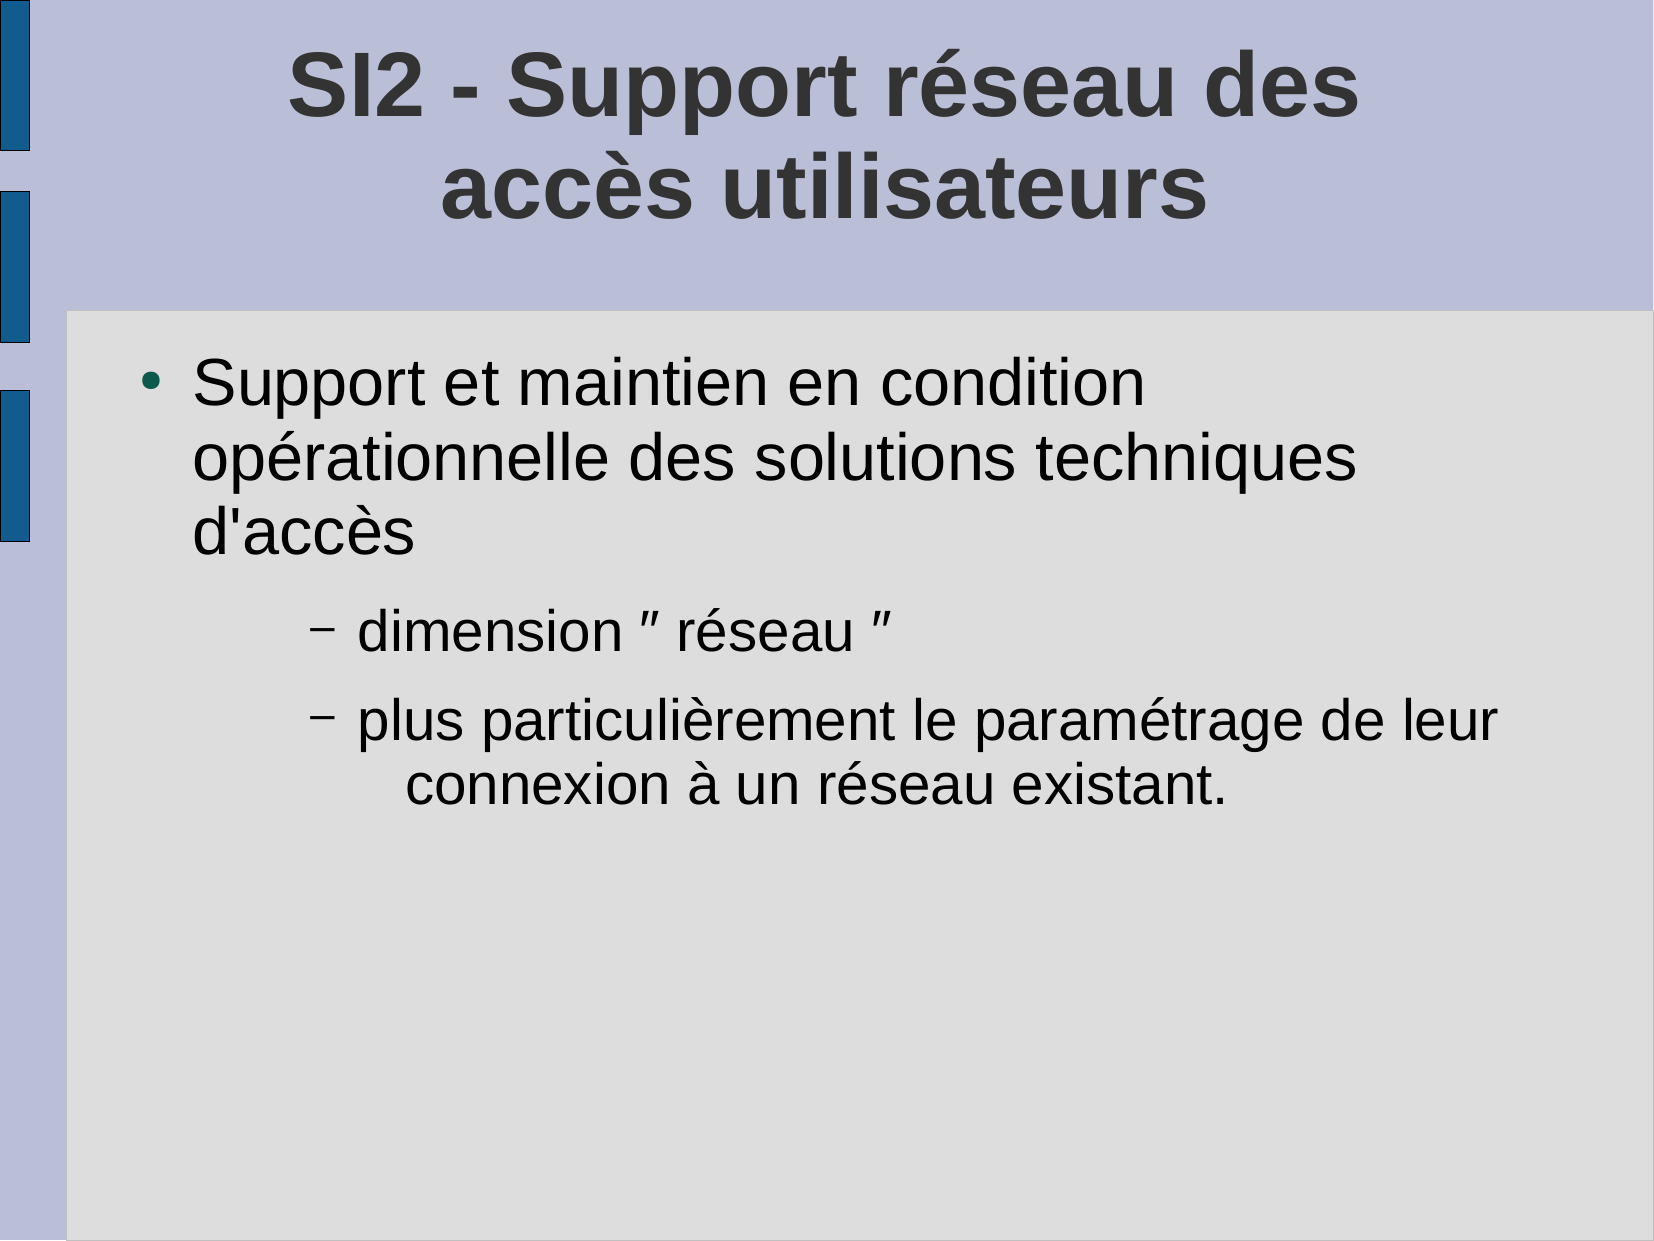

# Support et maintien en condition opérationnelle des solutions techniques d'accès
dimension ″ réseau ″
plus particulièrement le paramétrage de leur connexion à un réseau existant.